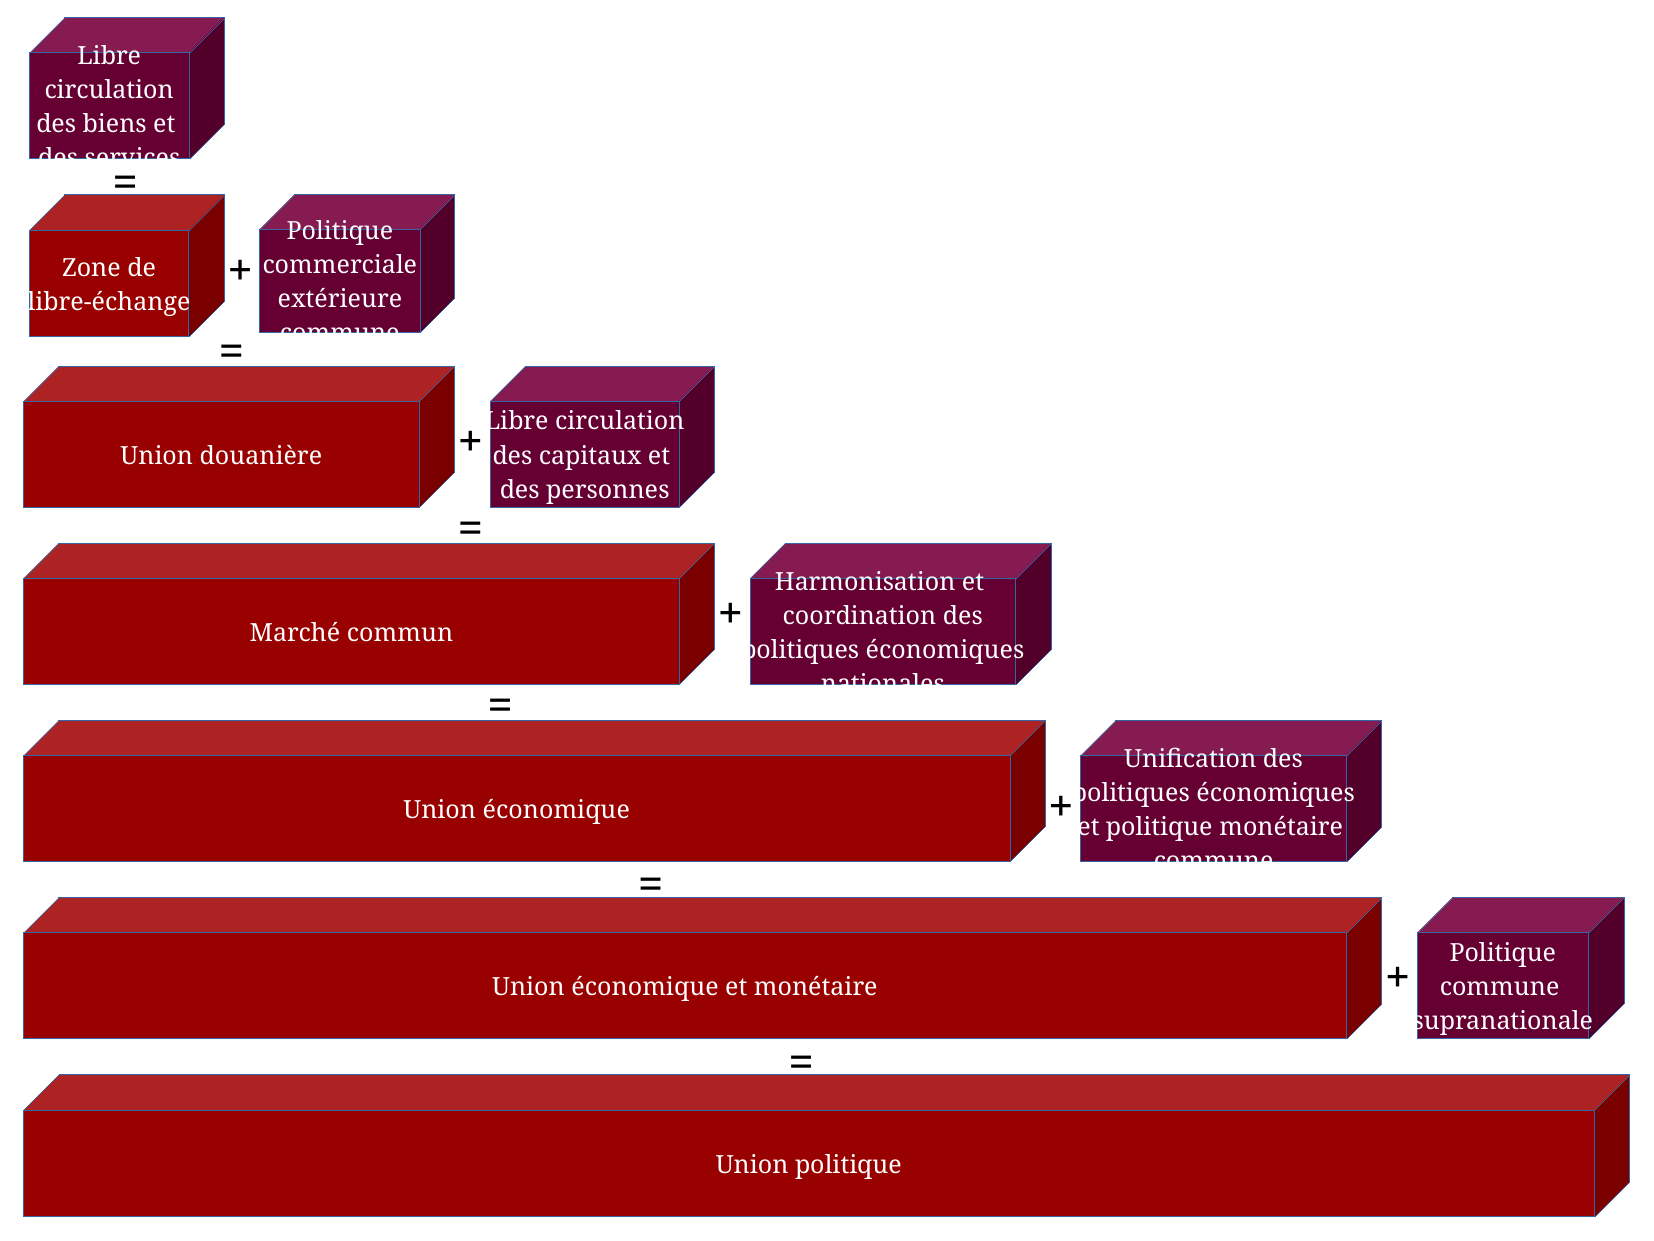

Libre
circulation
des biens et
des services
=
Zone de
libre-échange
Politique
commerciale
extérieure
commune
+
=
Union douanière
Libre circulation
des capitaux et
des personnes
+
=
Marché commun
Harmonisation et
coordination des
politiques économiques
nationales
+
=
Union économique
Unification des
politiques économiques
et politique monétaire
commune
+
=
Union économique et monétaire
Politique
commune
supranationale
+
=
Union politique